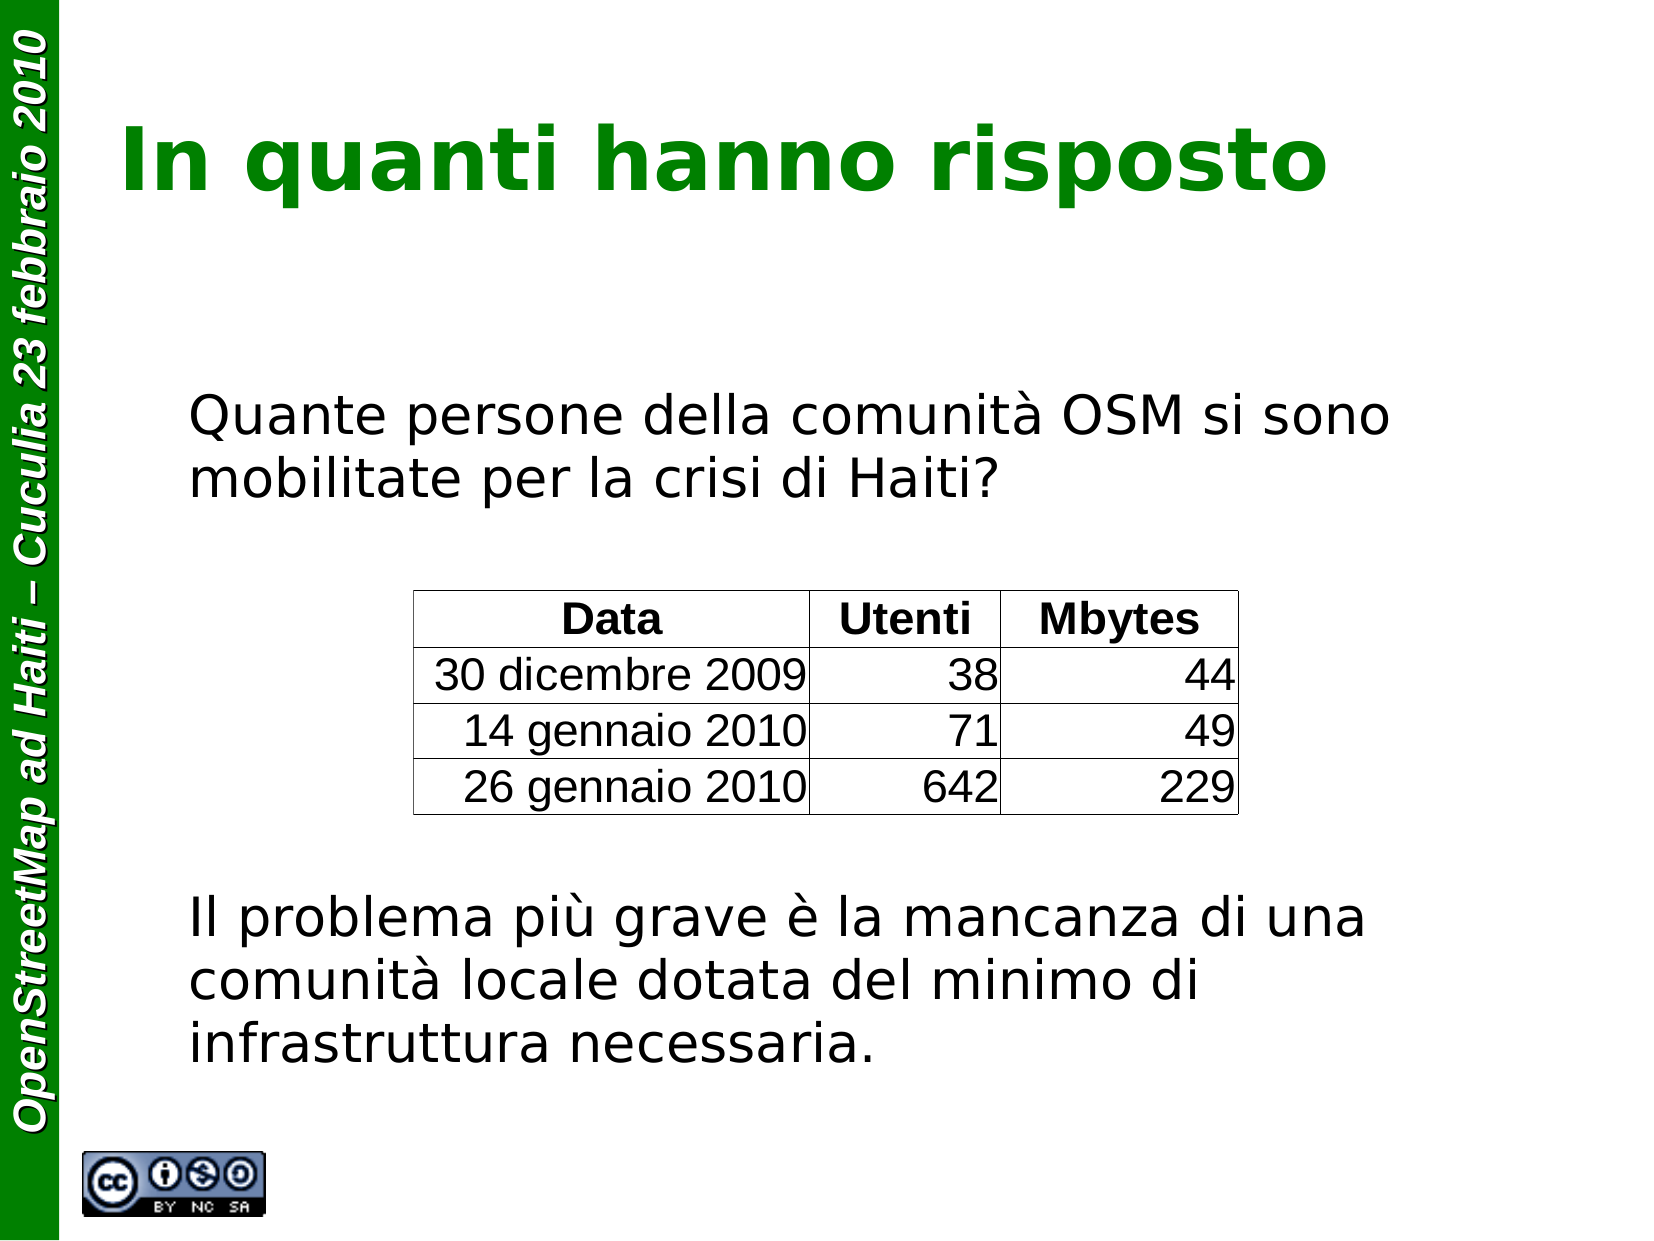

# In quanti hanno risposto
Quante persone della comunità OSM si sono mobilitate per la crisi di Haiti?
Il problema più grave è la mancanza di una comunità locale dotata del minimo di infrastruttura necessaria.